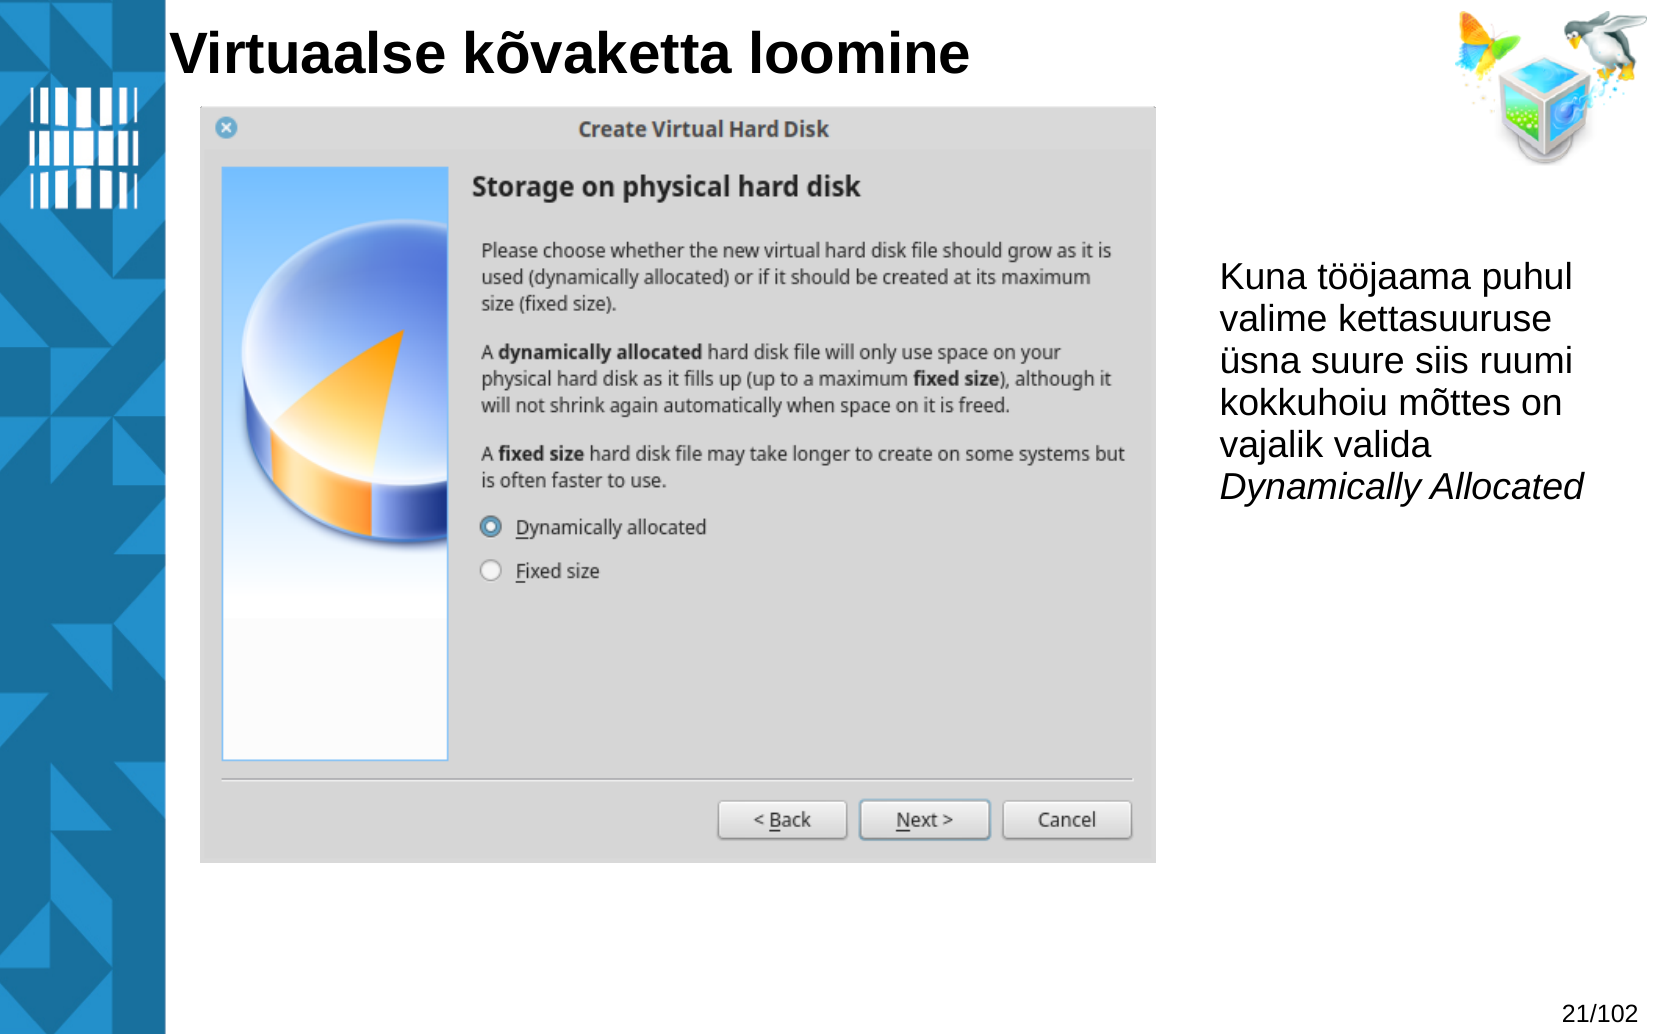

# Virtuaalse kõvaketta loomine
Kuna tööjaama puhul valime kettasuuruse üsna suure siis ruumi kokkuhoiu mõttes on vajalik valida Dynamically Allocated